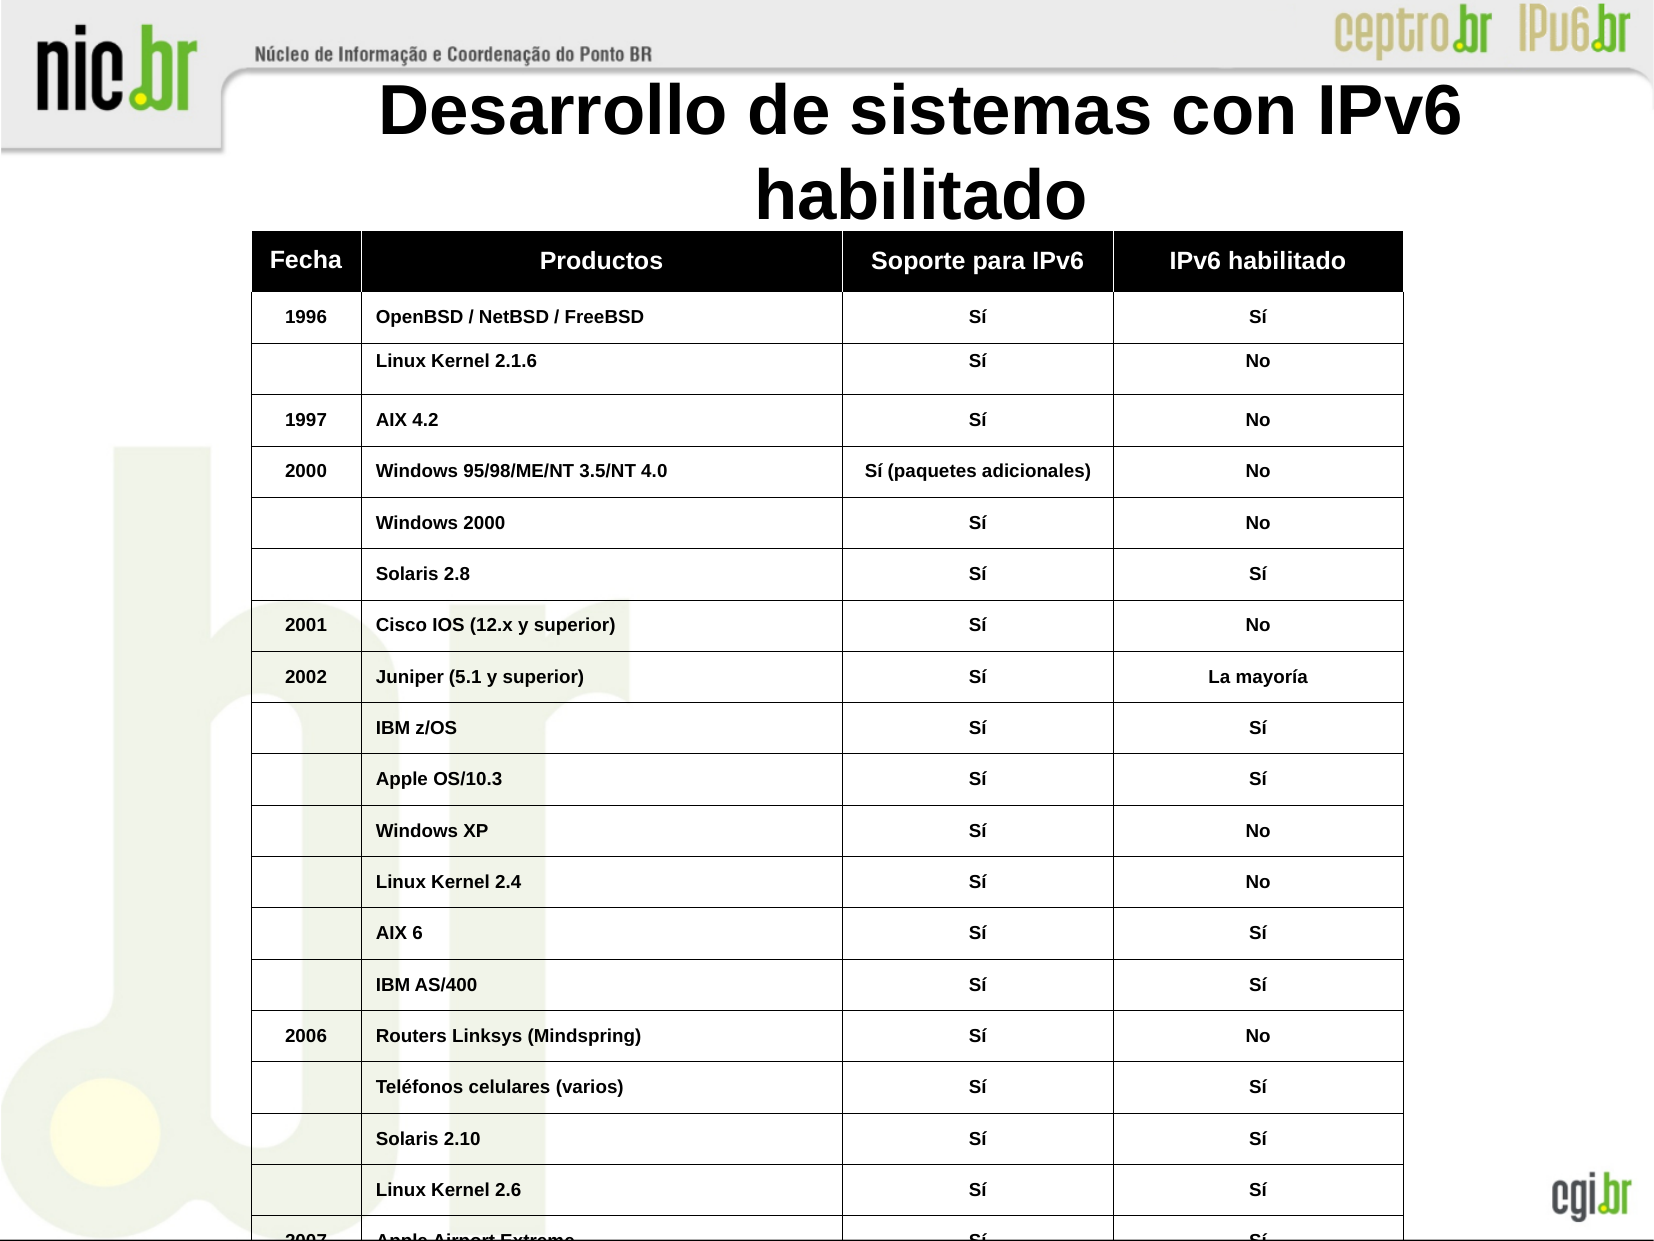

Desarrollo de sistemas con IPv6 habilitado
| Fecha | Productos | Soporte para IPv6 | IPv6 habilitado |
| --- | --- | --- | --- |
| 1996 | OpenBSD / NetBSD / FreeBSD | Sí | Sí |
| | Linux Kernel 2.1.6 | Sí | No |
| 1997 | AIX 4.2 | Sí | No |
| 2000 | Windows 95/98/ME/NT 3.5/NT 4.0 | Sí (paquetes adicionales) | No |
| | Windows 2000 | Sí | No |
| | Solaris 2.8 | Sí | Sí |
| 2001 | Cisco IOS (12.x y superior) | Sí | No |
| 2002 | Juniper (5.1 y superior) | Sí | La mayoría |
| | IBM z/OS | Sí | Sí |
| | Apple OS/10.3 | Sí | Sí |
| | Windows XP | Sí | No |
| | Linux Kernel 2.4 | Sí | No |
| | AIX 6 | Sí | Sí |
| | IBM AS/400 | Sí | Sí |
| 2006 | Routers Linksys (Mindspring) | Sí | No |
| | Teléfonos celulares (varios) | Sí | Sí |
| | Solaris 2.10 | Sí | Sí |
| | Linux Kernel 2.6 | Sí | Sí |
| 2007 | Apple Airport Extreme | Sí | Sí |
| | BlackBerry (teléfono celular) | Sí | No |
| | Windows Vista | Sí | Sí |
| | HP-UX 11iv2 | Sí | Sí |
| | Open VMS | Sí | Sí |
| | Mac OS/X Leopard | Sí | Sí |
| 2009 | Cloud computing y sistemas embebidos | Sí | Sí |